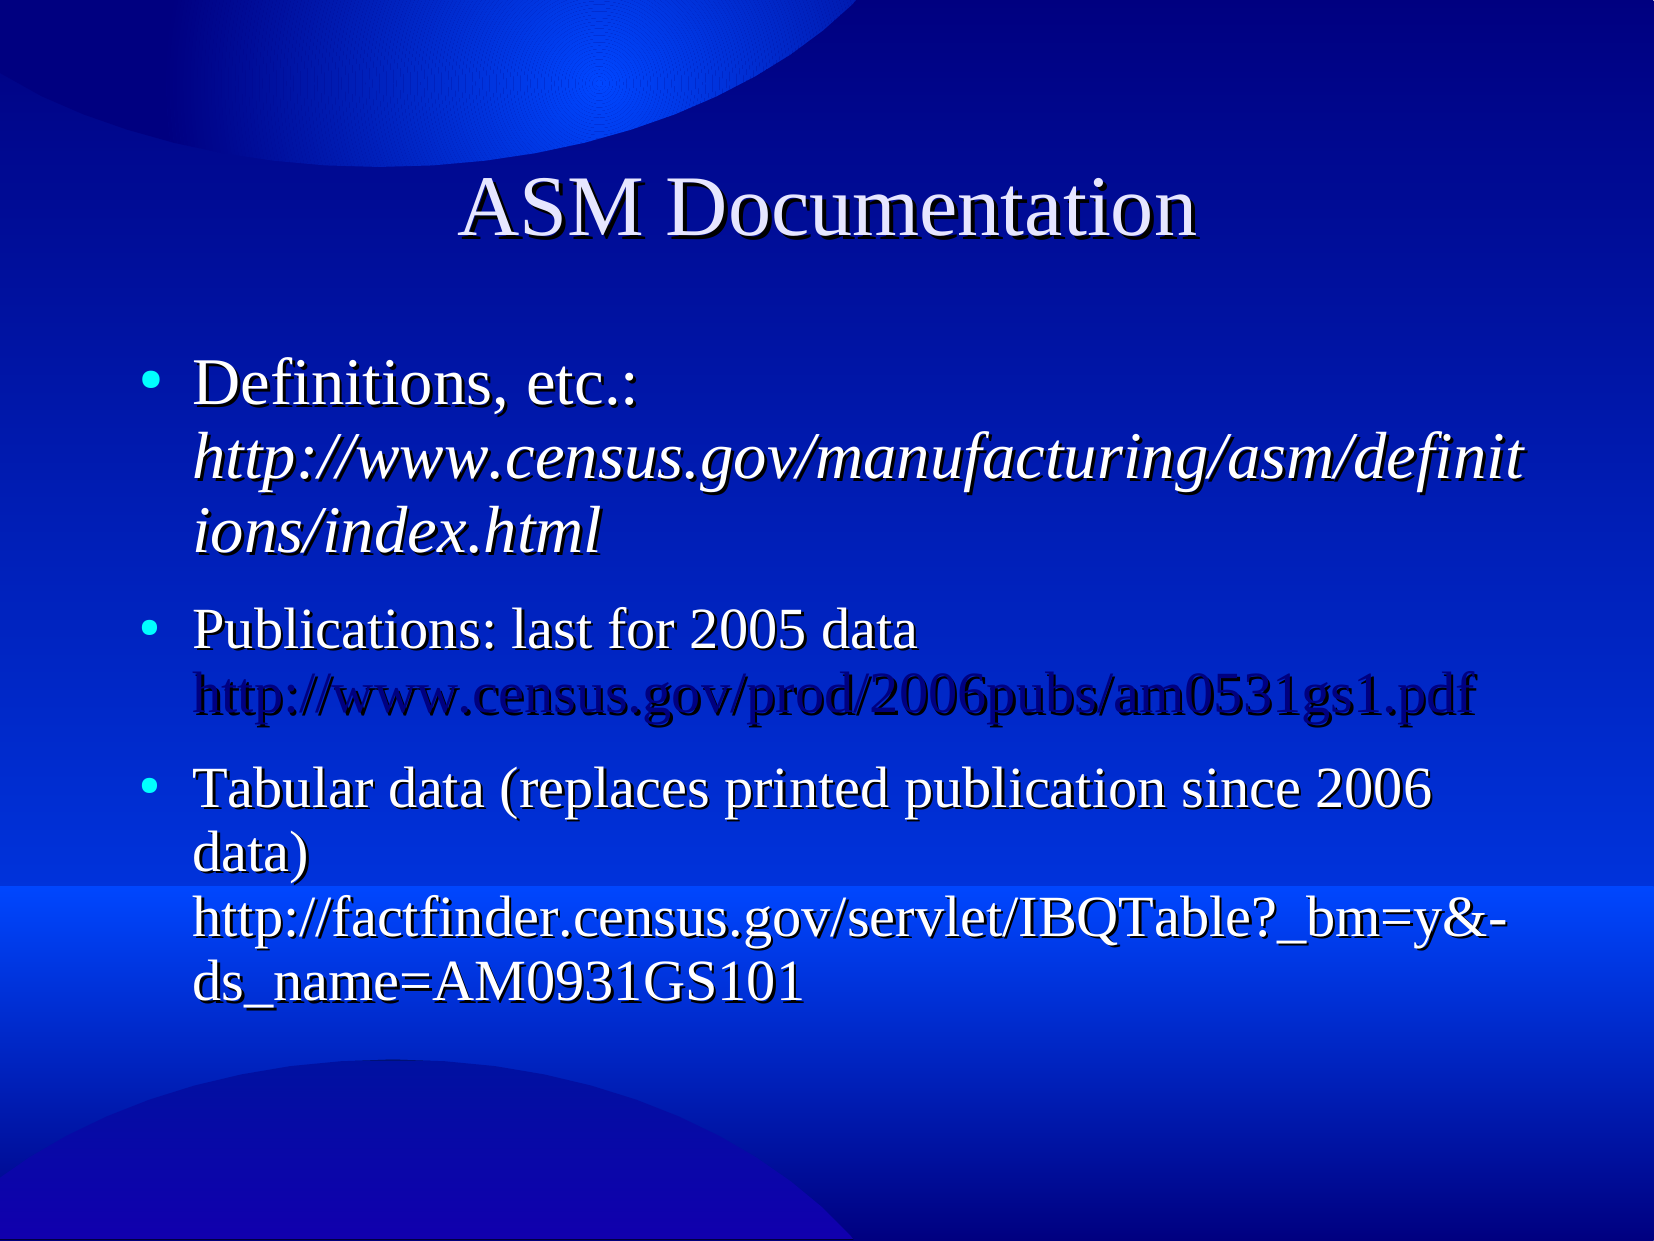

# ASM Documentation
Definitions, etc.: http://www.census.gov/manufacturing/asm/definitions/index.html
Publications: last for 2005 data
http://www.census.gov/prod/2006pubs/am0531gs1.pdf
Tabular data (replaces printed publication since 2006 data)
http://factfinder.census.gov/servlet/IBQTable?_bm=y&-ds_name=AM0931GS101